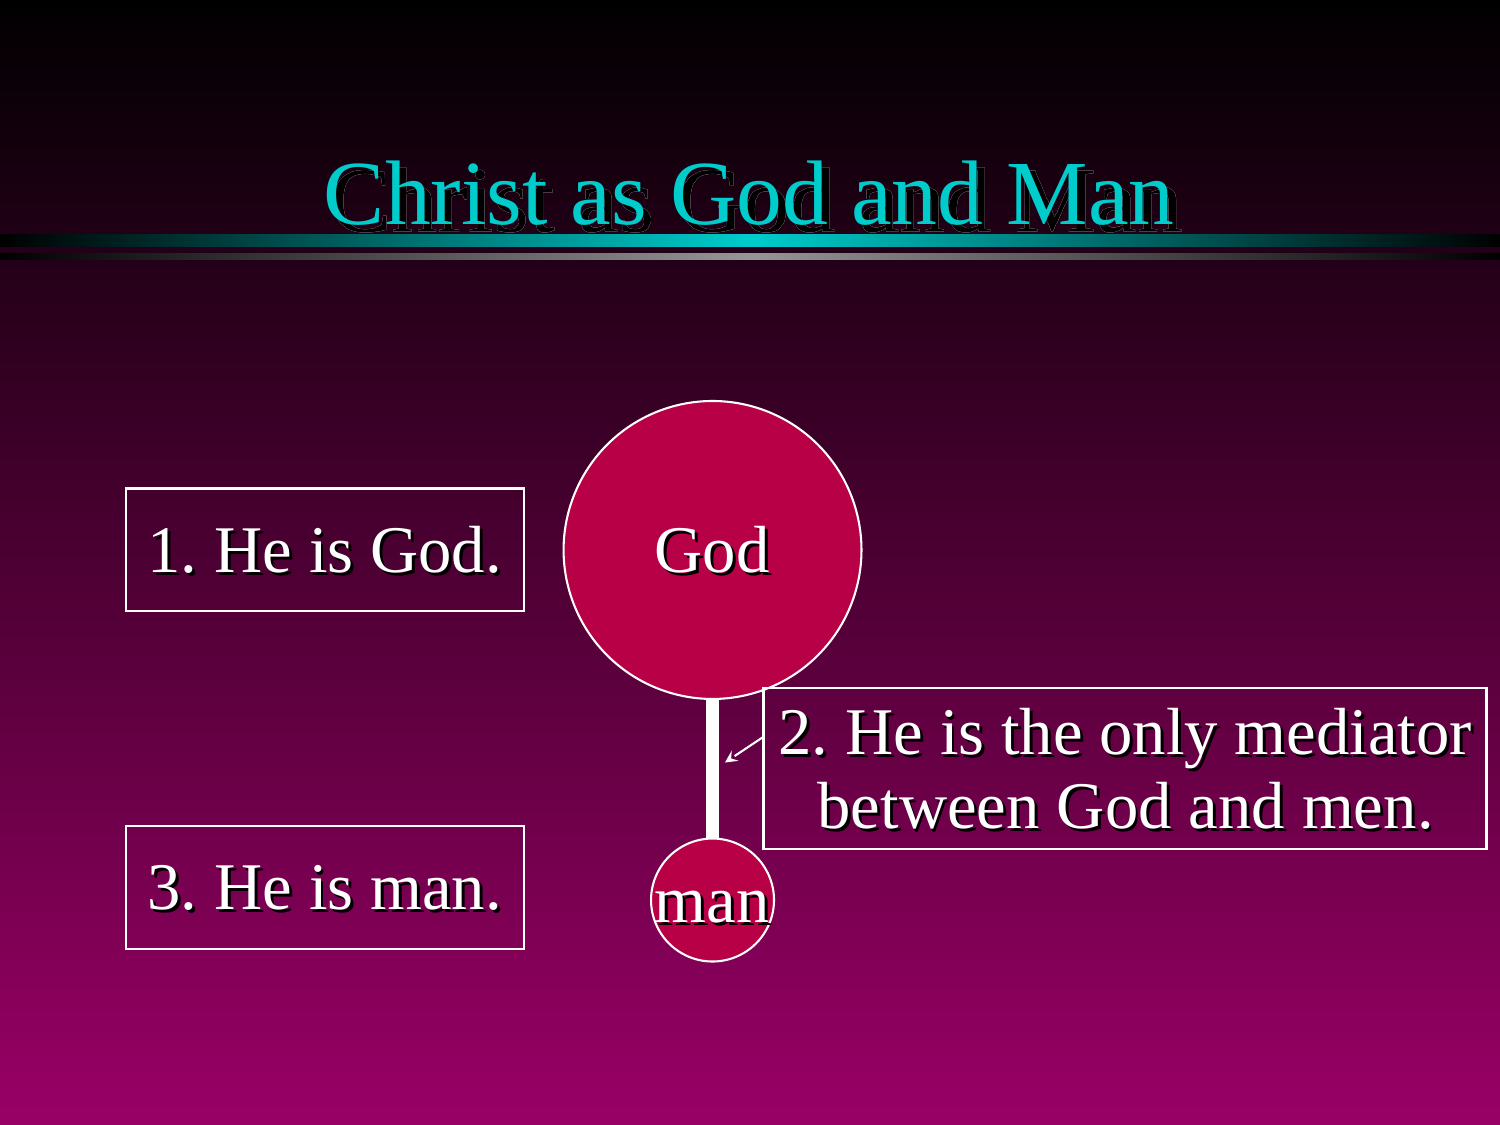

# Christ as God and Man
God
1. He is God.
2. He is the only mediator
between God and men.
3. He is man.
man